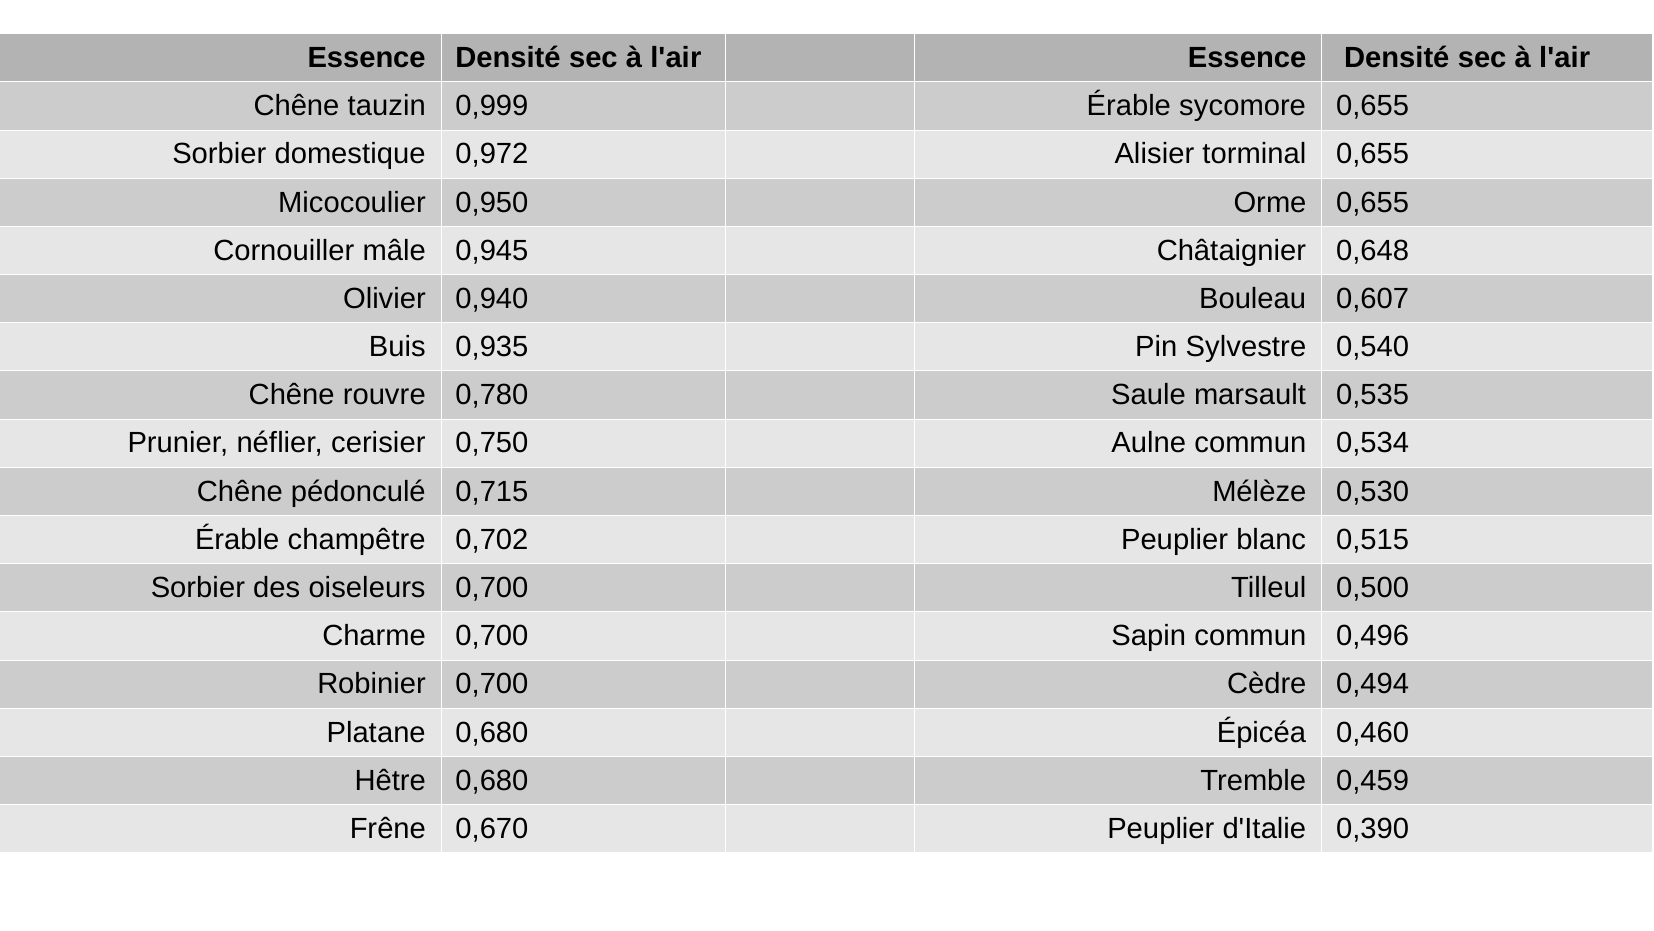

| Essence | Densité sec à l'air | | Essence | Densité sec à l'air |
| --- | --- | --- | --- | --- |
| Chêne tauzin | 0,999 | | Érable sycomore | 0,655 |
| Sorbier domestique | 0,972 | | Alisier torminal | 0,655 |
| Micocoulier | 0,950 | | Orme | 0,655 |
| Cornouiller mâle | 0,945 | | Châtaignier | 0,648 |
| Olivier | 0,940 | | Bouleau | 0,607 |
| Buis | 0,935 | | Pin Sylvestre | 0,540 |
| Chêne rouvre | 0,780 | | Saule marsault | 0,535 |
| Prunier, néflier, cerisier | 0,750 | | Aulne commun | 0,534 |
| Chêne pédonculé | 0,715 | | Mélèze | 0,530 |
| Érable champêtre | 0,702 | | Peuplier blanc | 0,515 |
| Sorbier des oiseleurs | 0,700 | | Tilleul | 0,500 |
| Charme | 0,700 | | Sapin commun | 0,496 |
| Robinier | 0,700 | | Cèdre | 0,494 |
| Platane | 0,680 | | Épicéa | 0,460 |
| Hêtre | 0,680 | | Tremble | 0,459 |
| Frêne | 0,670 | | Peuplier d'Italie | 0,390 |